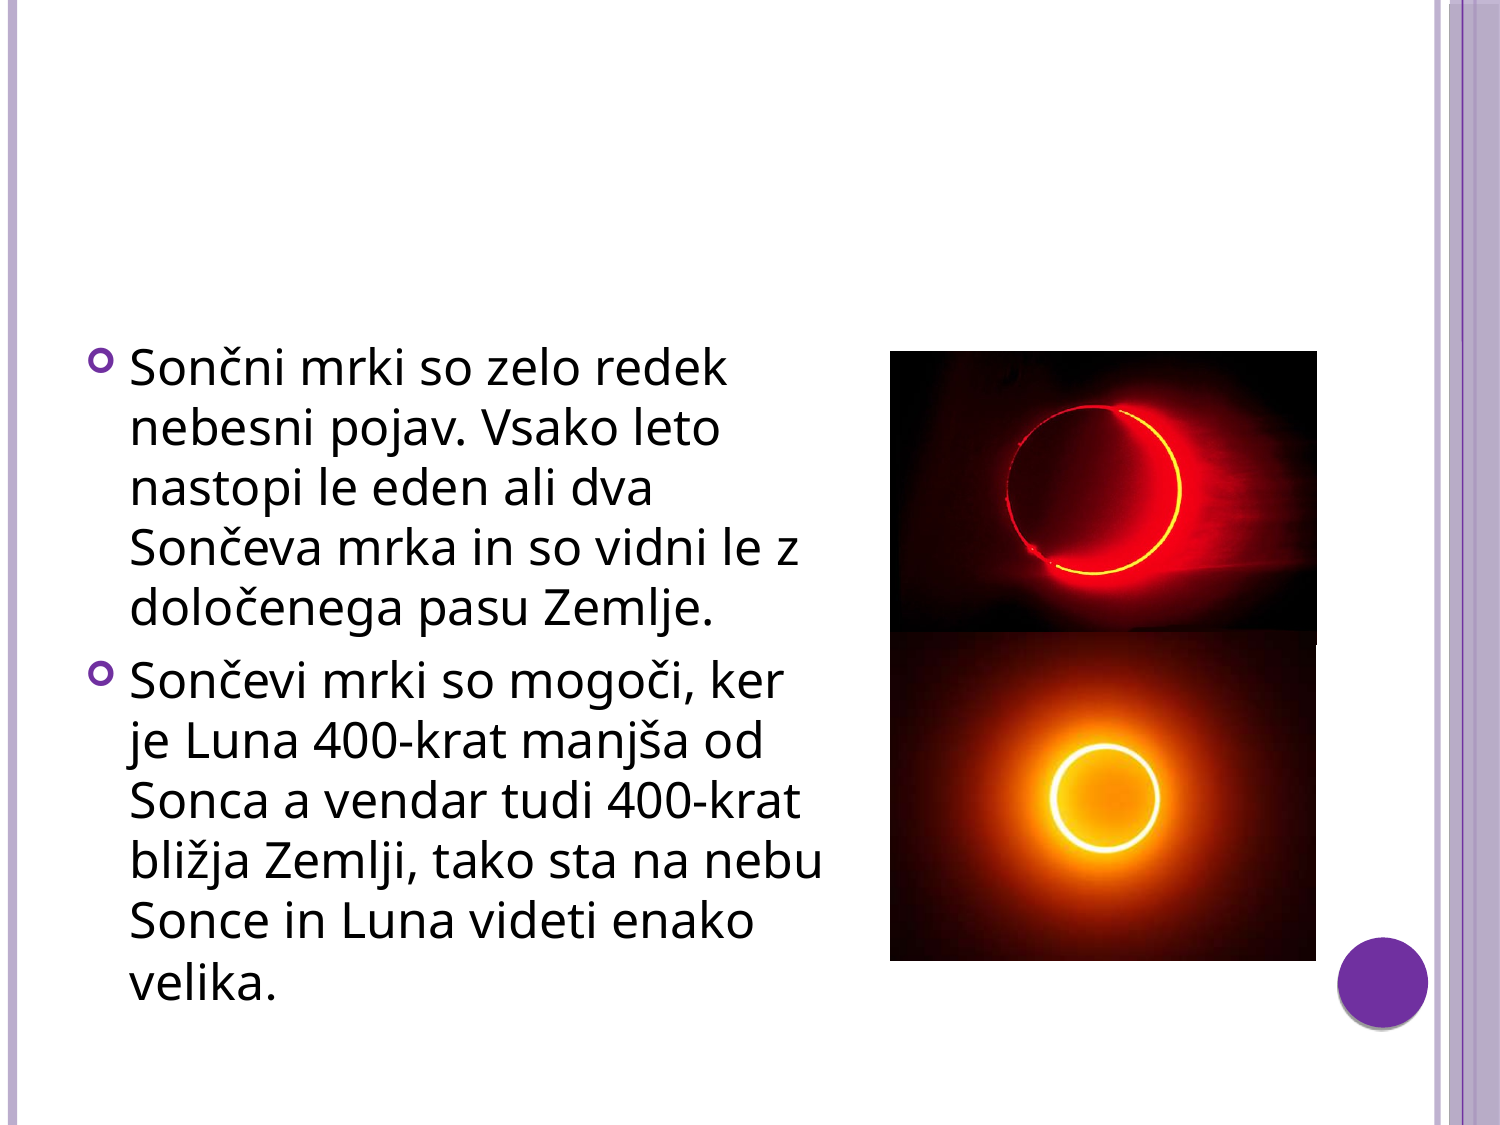

# SONČEV MRK
Sončni mrki so zelo redek nebesni pojav. Vsako leto nastopi le eden ali dva Sončeva mrka in so vidni le z določenega pasu Zemlje.
Sončevi mrki so mogoči, ker je Luna 400-krat manjša od Sonca a vendar tudi 400-krat bližja Zemlji, tako sta na nebu Sonce in Luna videti enako velika.